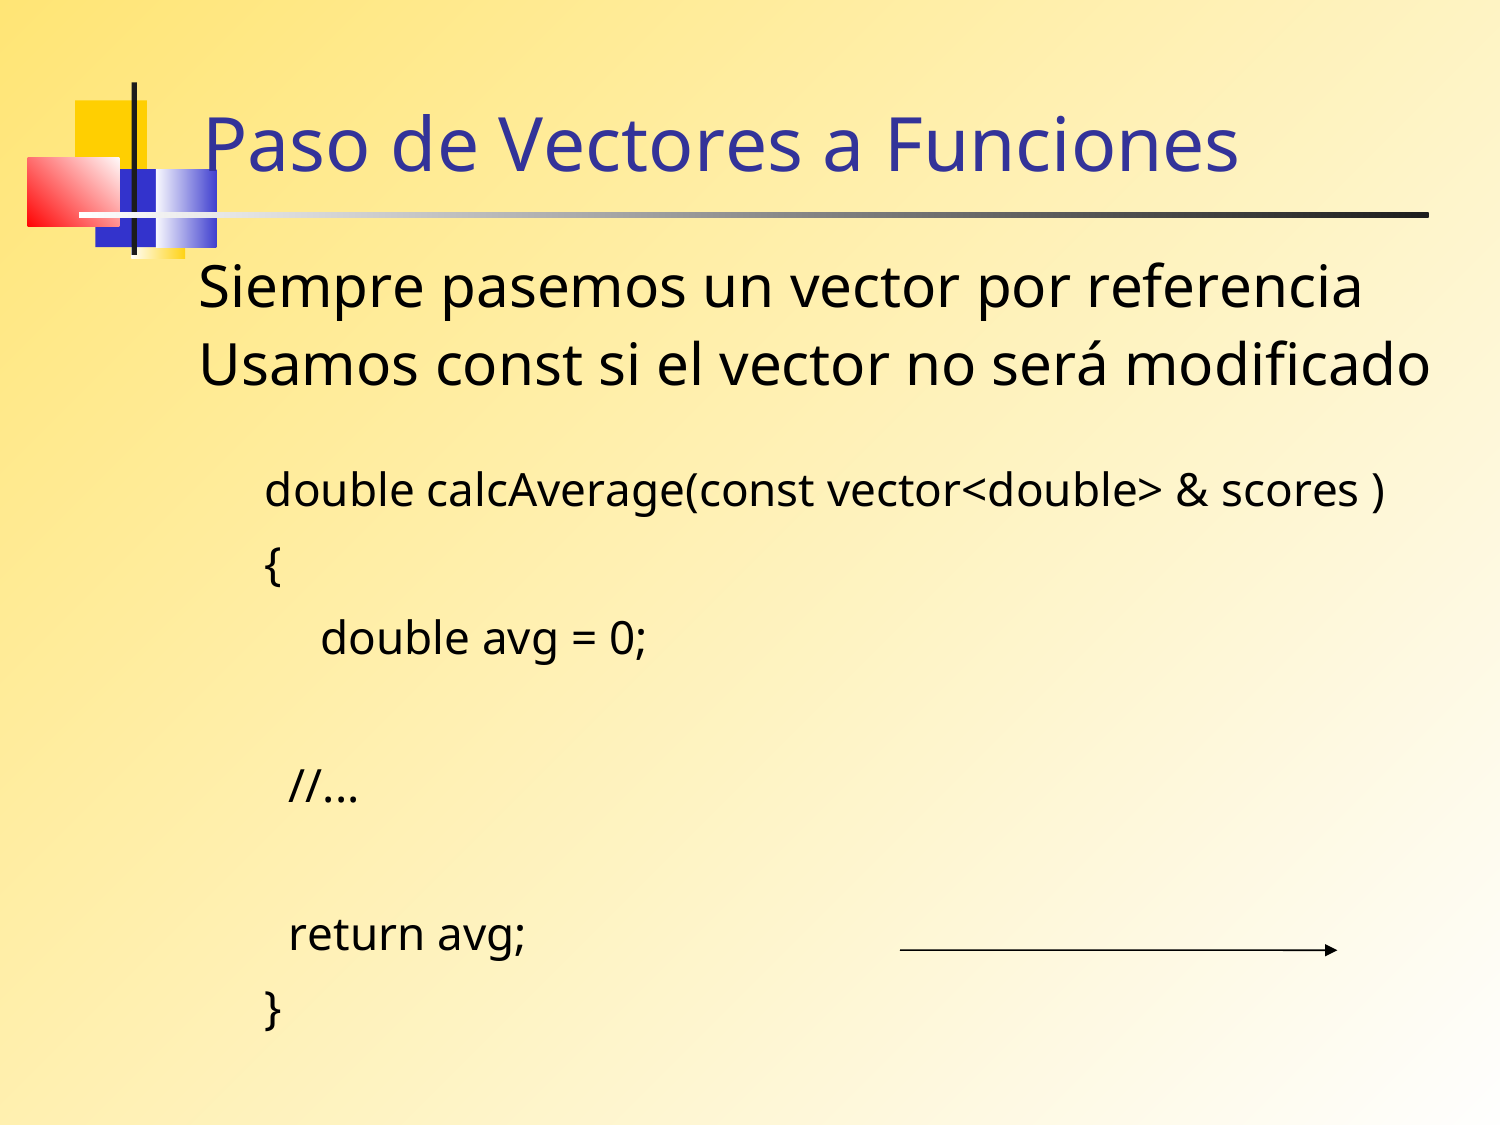

# Paso de Vectores a Funciones
Siempre pasemos un vector por referencia
Usamos const si el vector no será modificado
double calcAverage(const vector<double> & scores )‏
{
	double avg = 0;
 //...
 return avg;
}